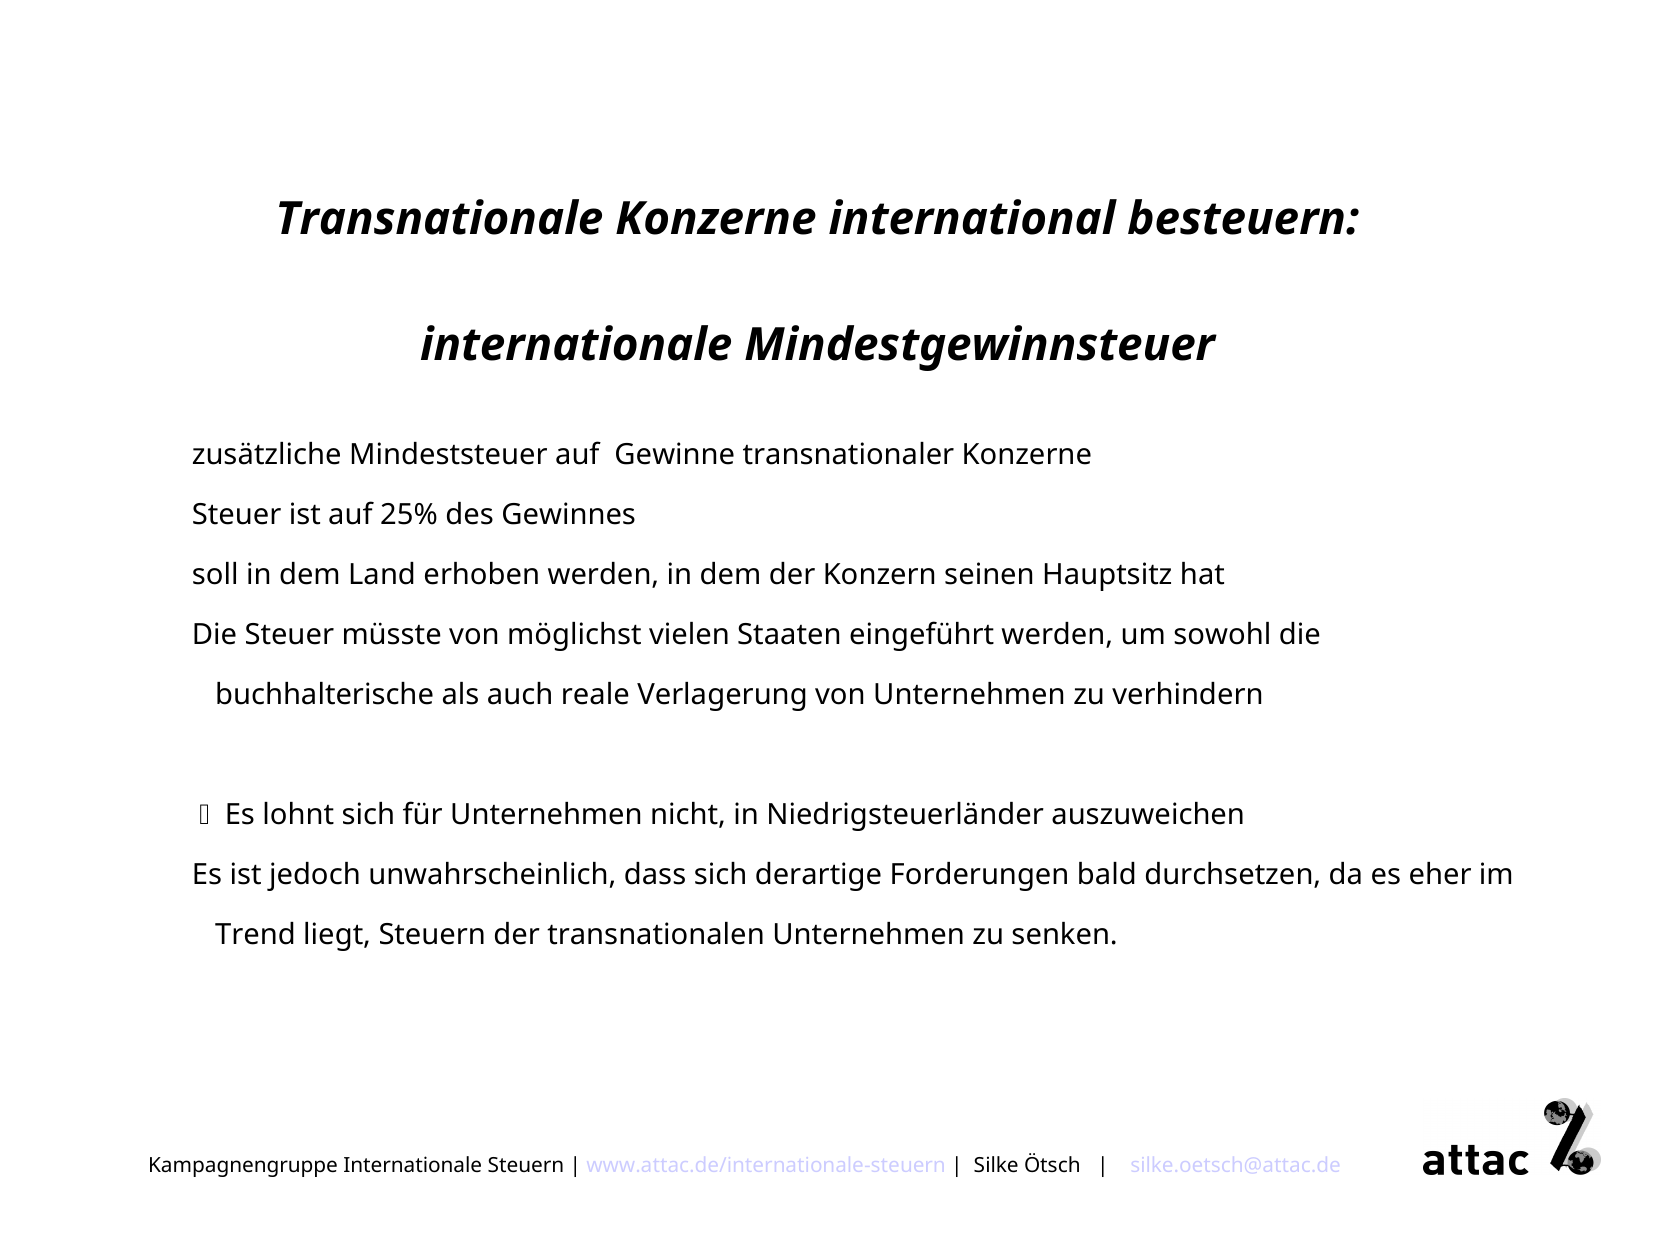

Transnationale Konzerne international besteuern:
internationale Mindestgewinnsteuer
zusätzliche Mindeststeuer auf Gewinne transnationaler Konzerne
Steuer ist auf 25% des Gewinnes
soll in dem Land erhoben werden, in dem der Konzern seinen Hauptsitz hat
Die Steuer müsste von möglichst vielen Staaten eingeführt werden, um sowohl die buchhalterische als auch reale Verlagerung von Unternehmen zu verhindern
 Es lohnt sich für Unternehmen nicht, in Niedrigsteuerländer auszuweichen
Es ist jedoch unwahrscheinlich, dass sich derartige Forderungen bald durchsetzen, da es eher im Trend liegt, Steuern der transnationalen Unternehmen zu senken.
Kampagnengruppe Internationale Steuern | www.attac.de/internationale-steuern | Silke Ötsch | silke.oetsch@attac.de